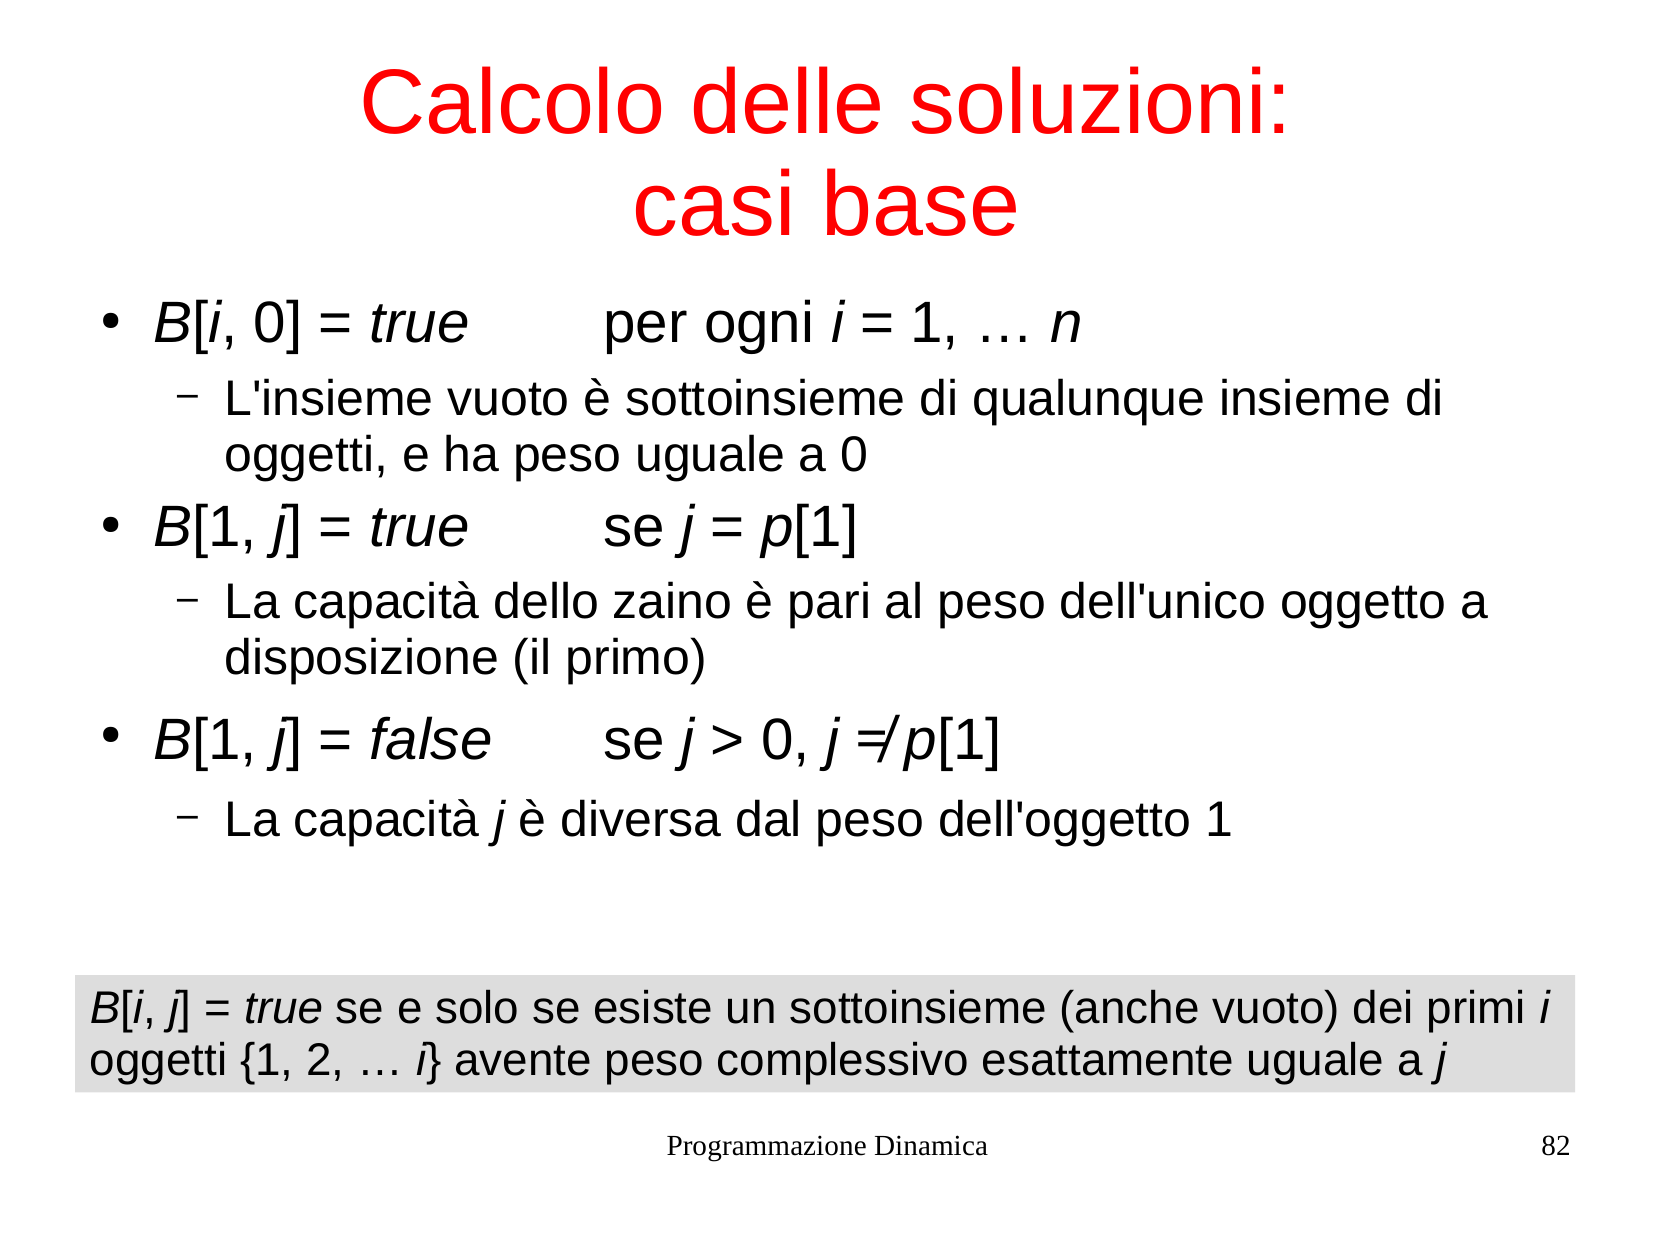

# Calcolo delle soluzioni: casi base
B[i, 0] = true		per ogni i = 1, … n
L'insieme vuoto è sottoinsieme di qualunque insieme di oggetti, e ha peso uguale a 0
B[1, j] = true 		se j = p[1]
La capacità dello zaino è pari al peso dell'unico oggetto a disposizione (il primo)
B[1, j] = false 		se j > 0, j ≠ p[1]
La capacità j è diversa dal peso dell'oggetto 1
B[i, j] = true se e solo se esiste un sottoinsieme (anche vuoto) dei primi i oggetti {1, 2, … i} avente peso complessivo esattamente uguale a j
Programmazione Dinamica
82